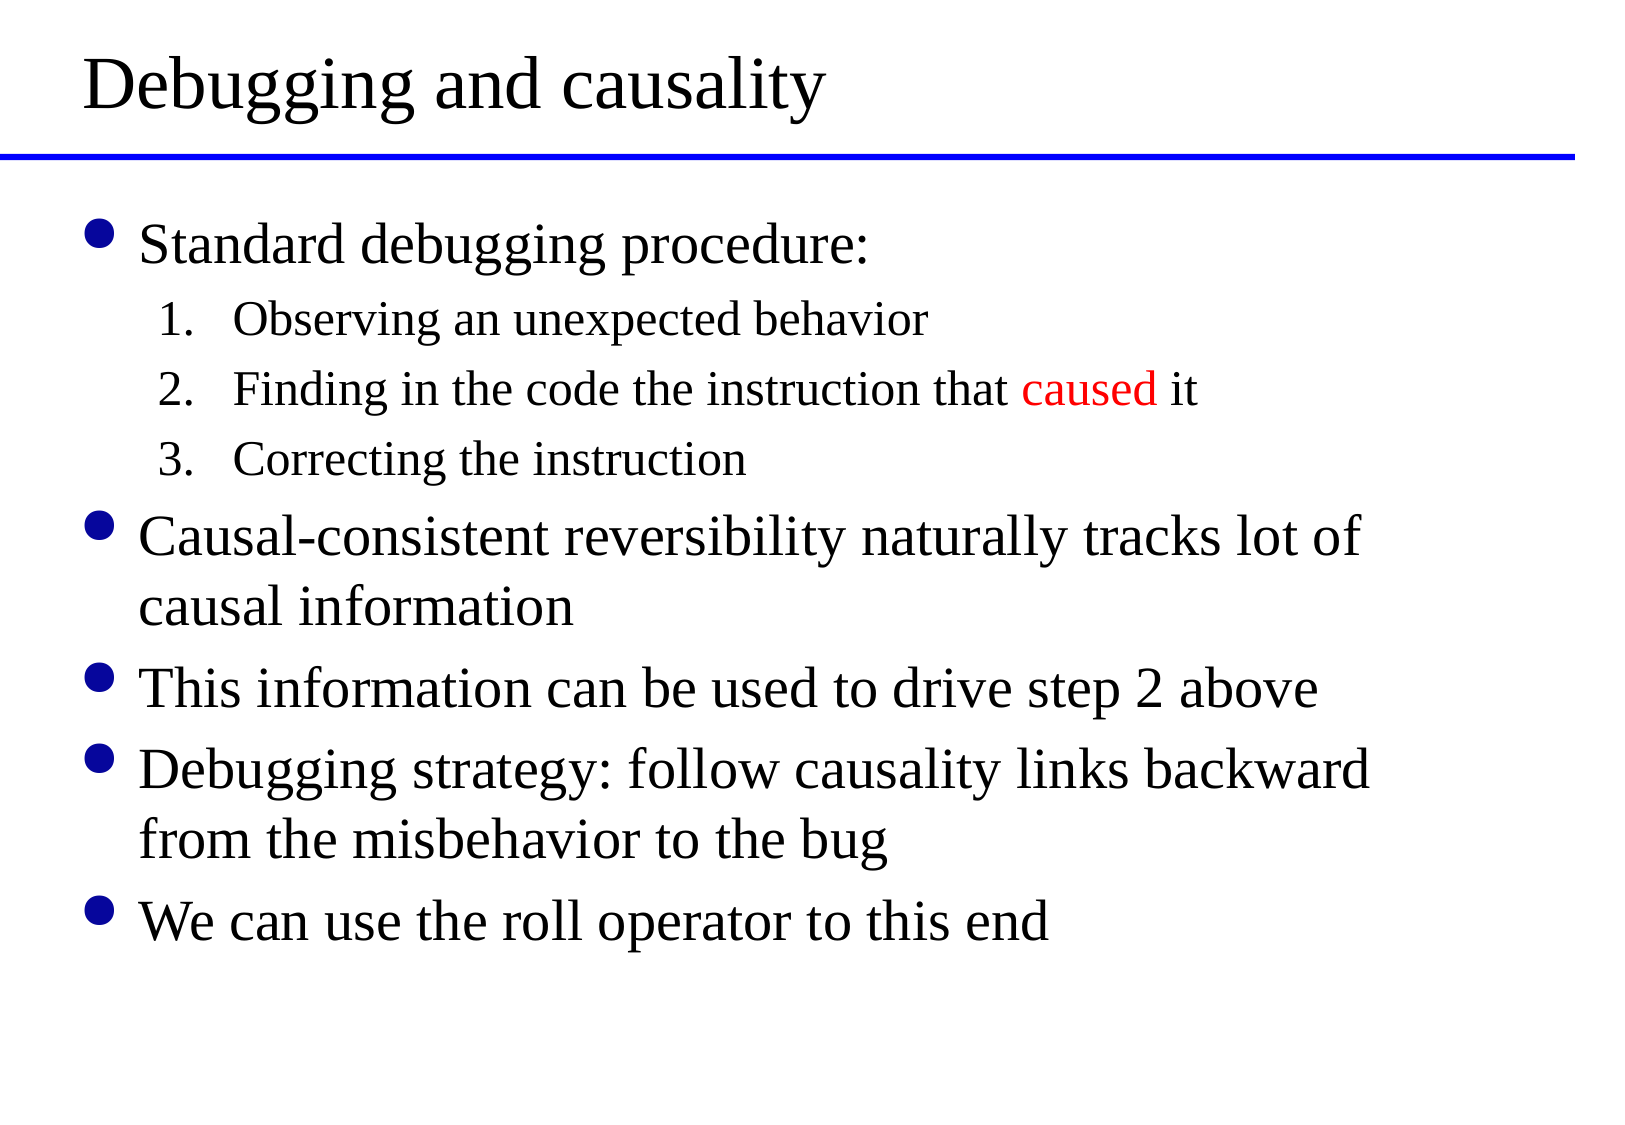

# Debugging and causality
Standard debugging procedure:
Observing an unexpected behavior
Finding in the code the instruction that caused it
Correcting the instruction
Causal-consistent reversibility naturally tracks lot of causal information
This information can be used to drive step 2 above
Debugging strategy: follow causality links backward from the misbehavior to the bug
We can use the roll operator to this end